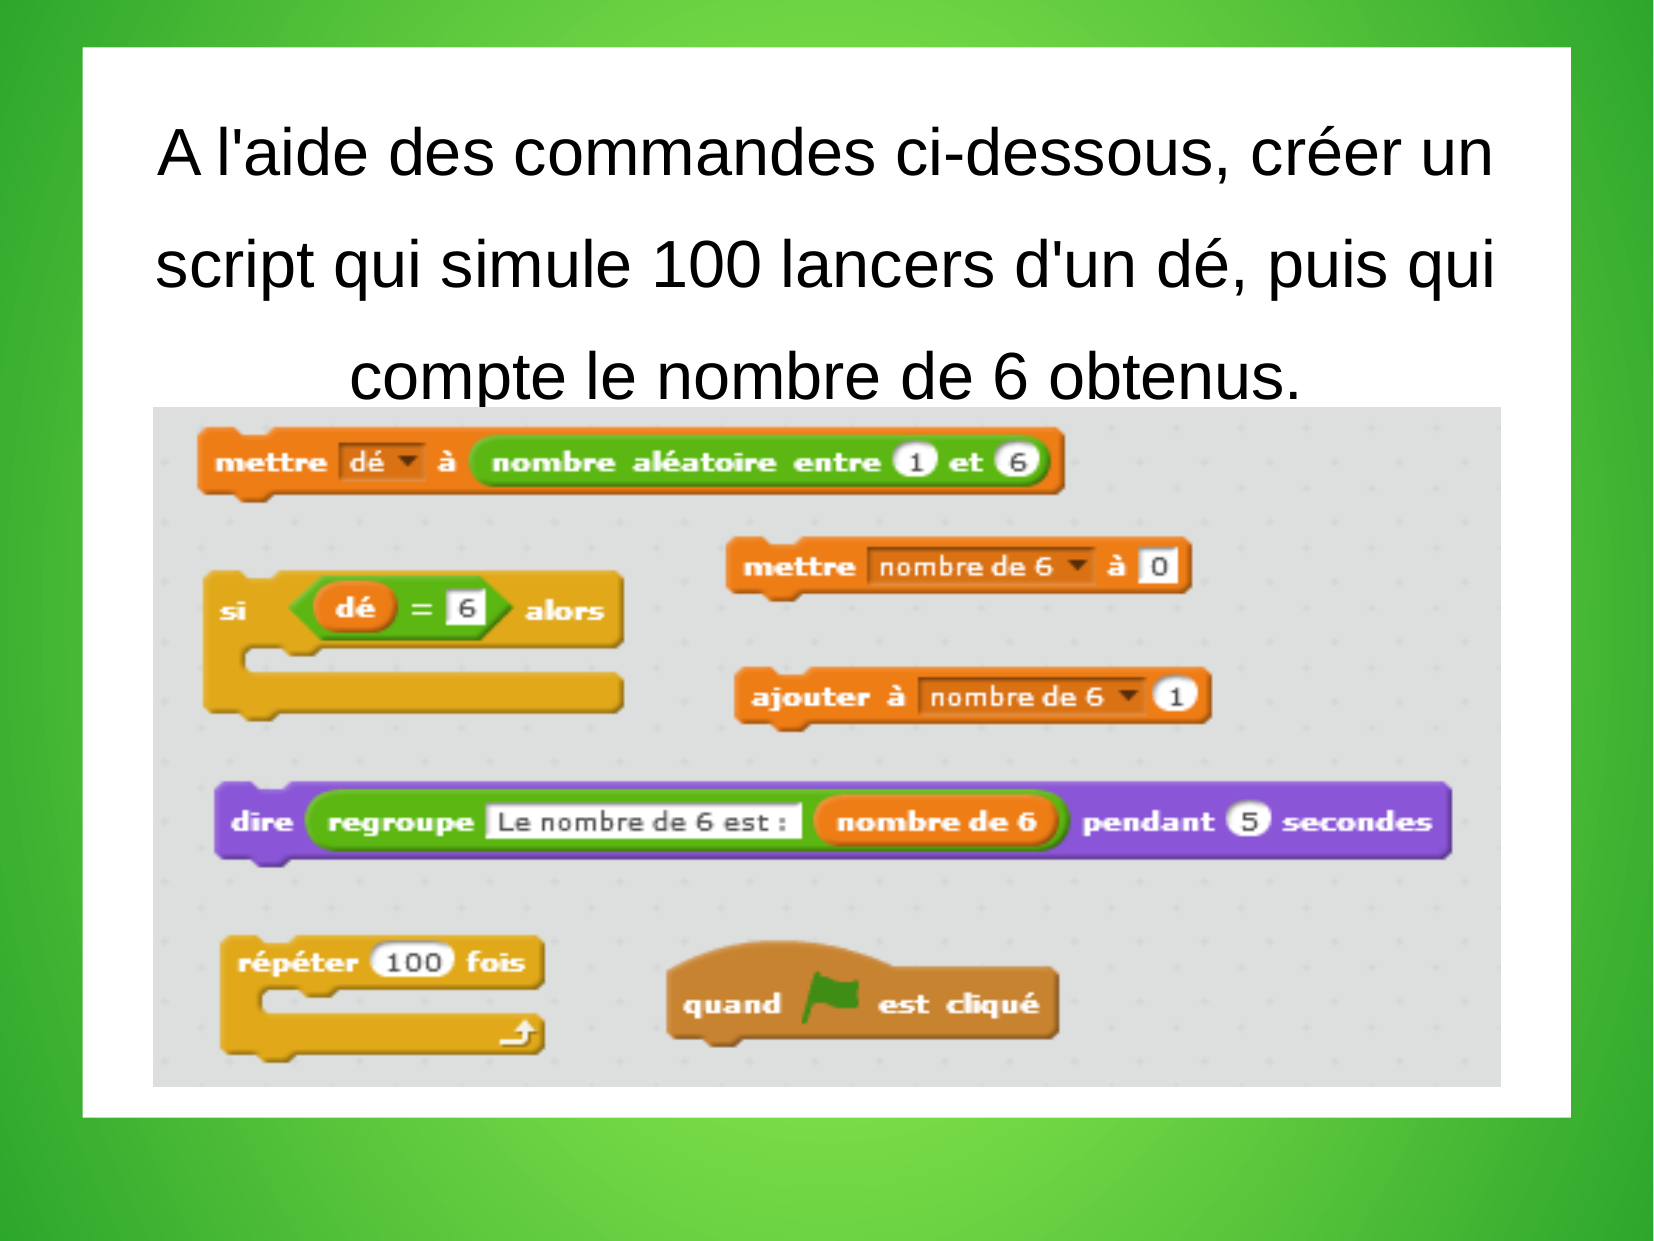

# A l'aide des commandes ci-dessous, créer un script qui simule 100 lancers d'un dé, puis qui compte le nombre de 6 obtenus.